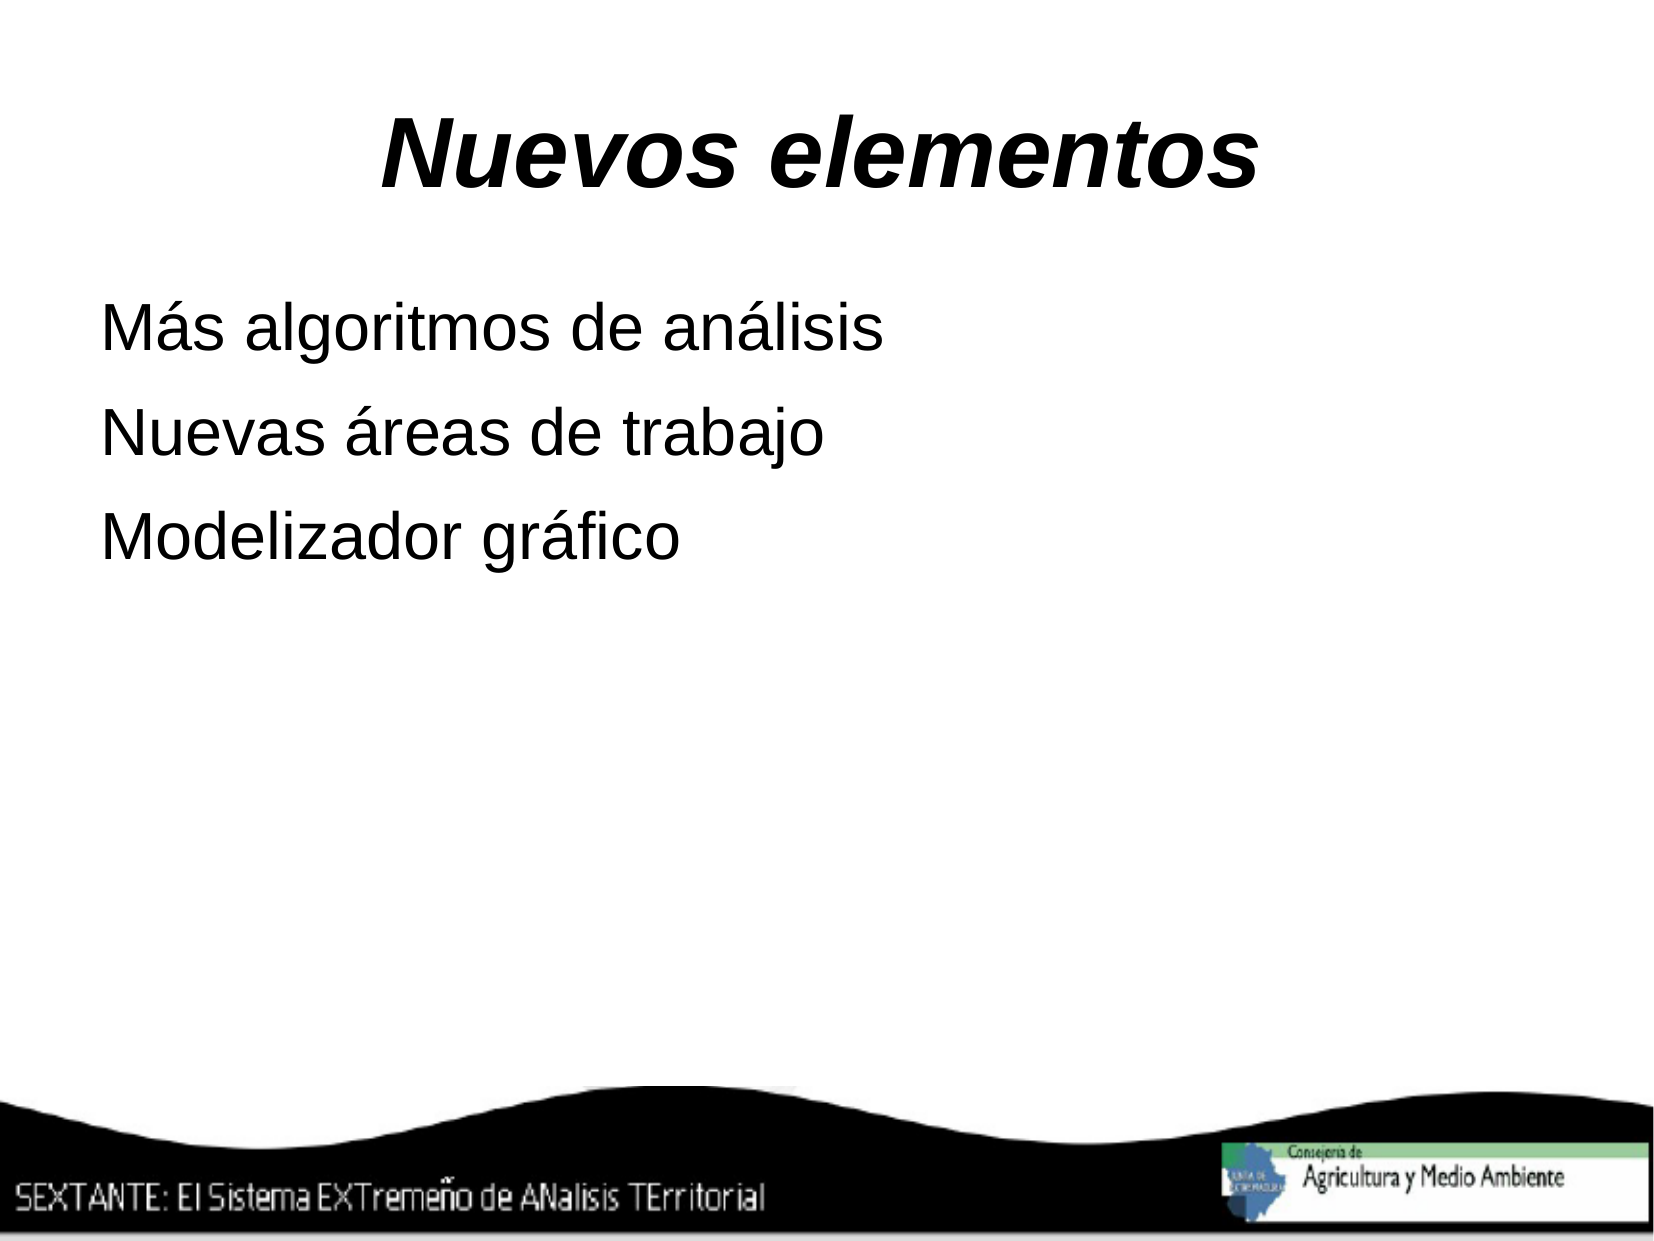

# Nuevos elementos
Más algoritmos de análisis
Nuevas áreas de trabajo
Modelizador gráfico